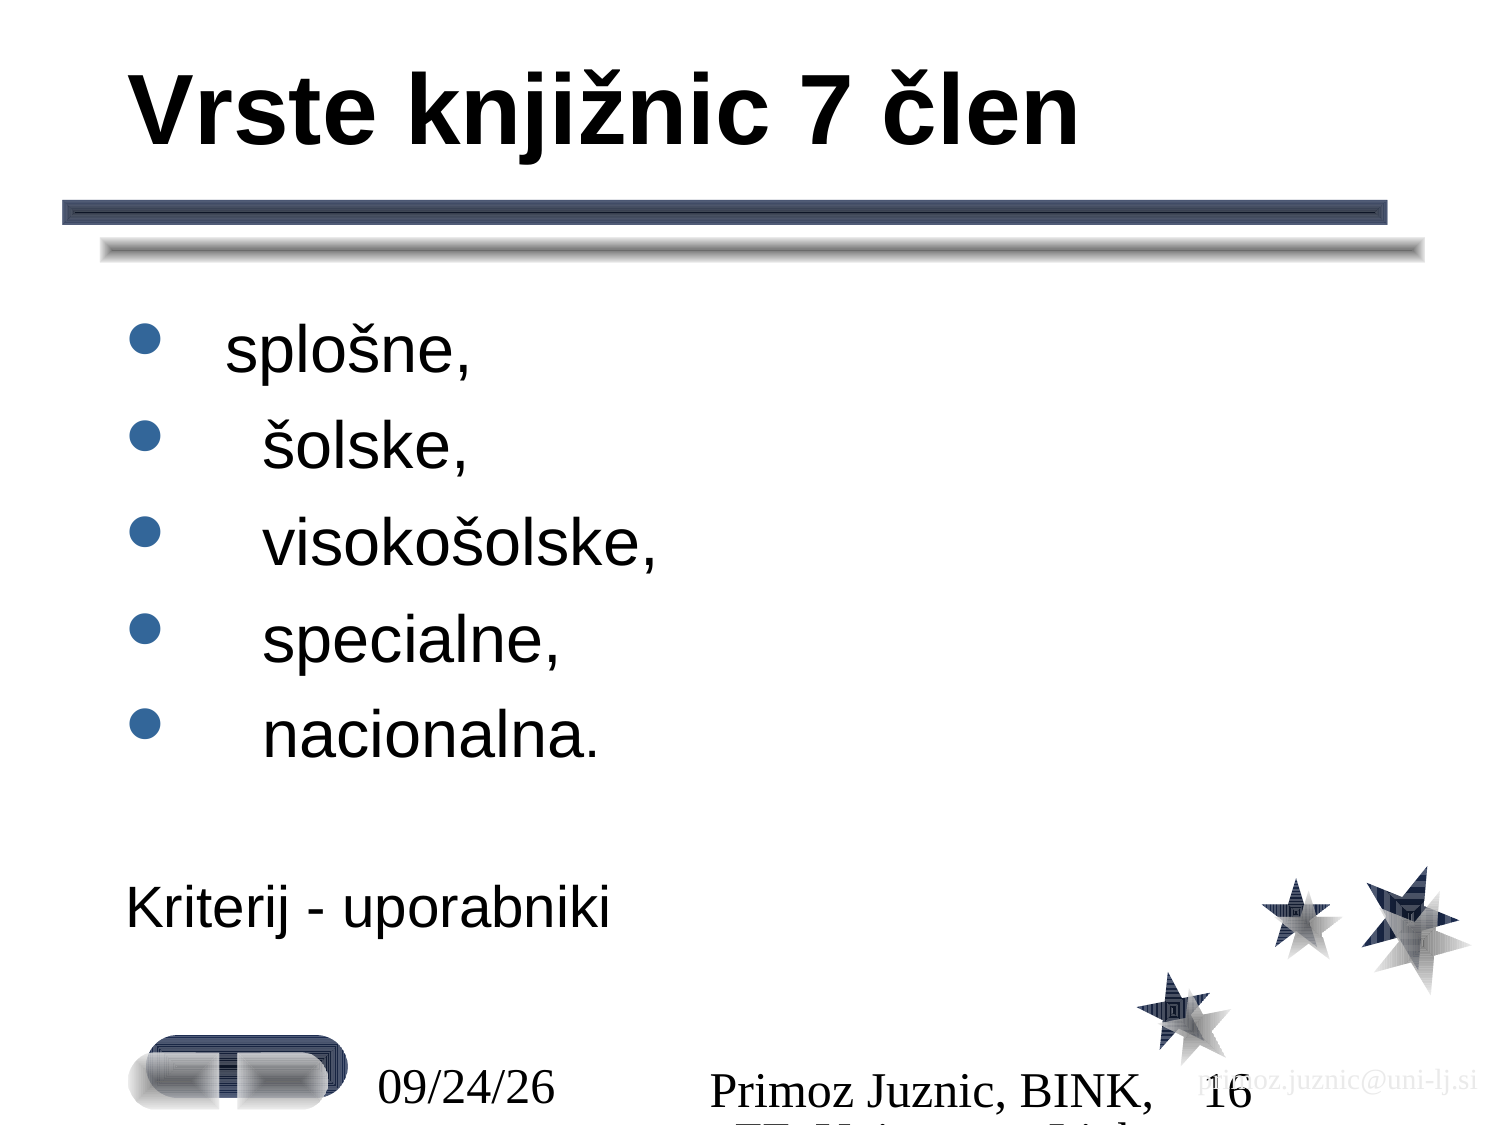

# Vrste knjižnic 7 člen
splošne,
 šolske,
 visokošolske,
 specialne,
 nacionalna.
Kriterij - uporabniki
Primoz Juznic, BINK, FF, Univerza v Ljubljani
16